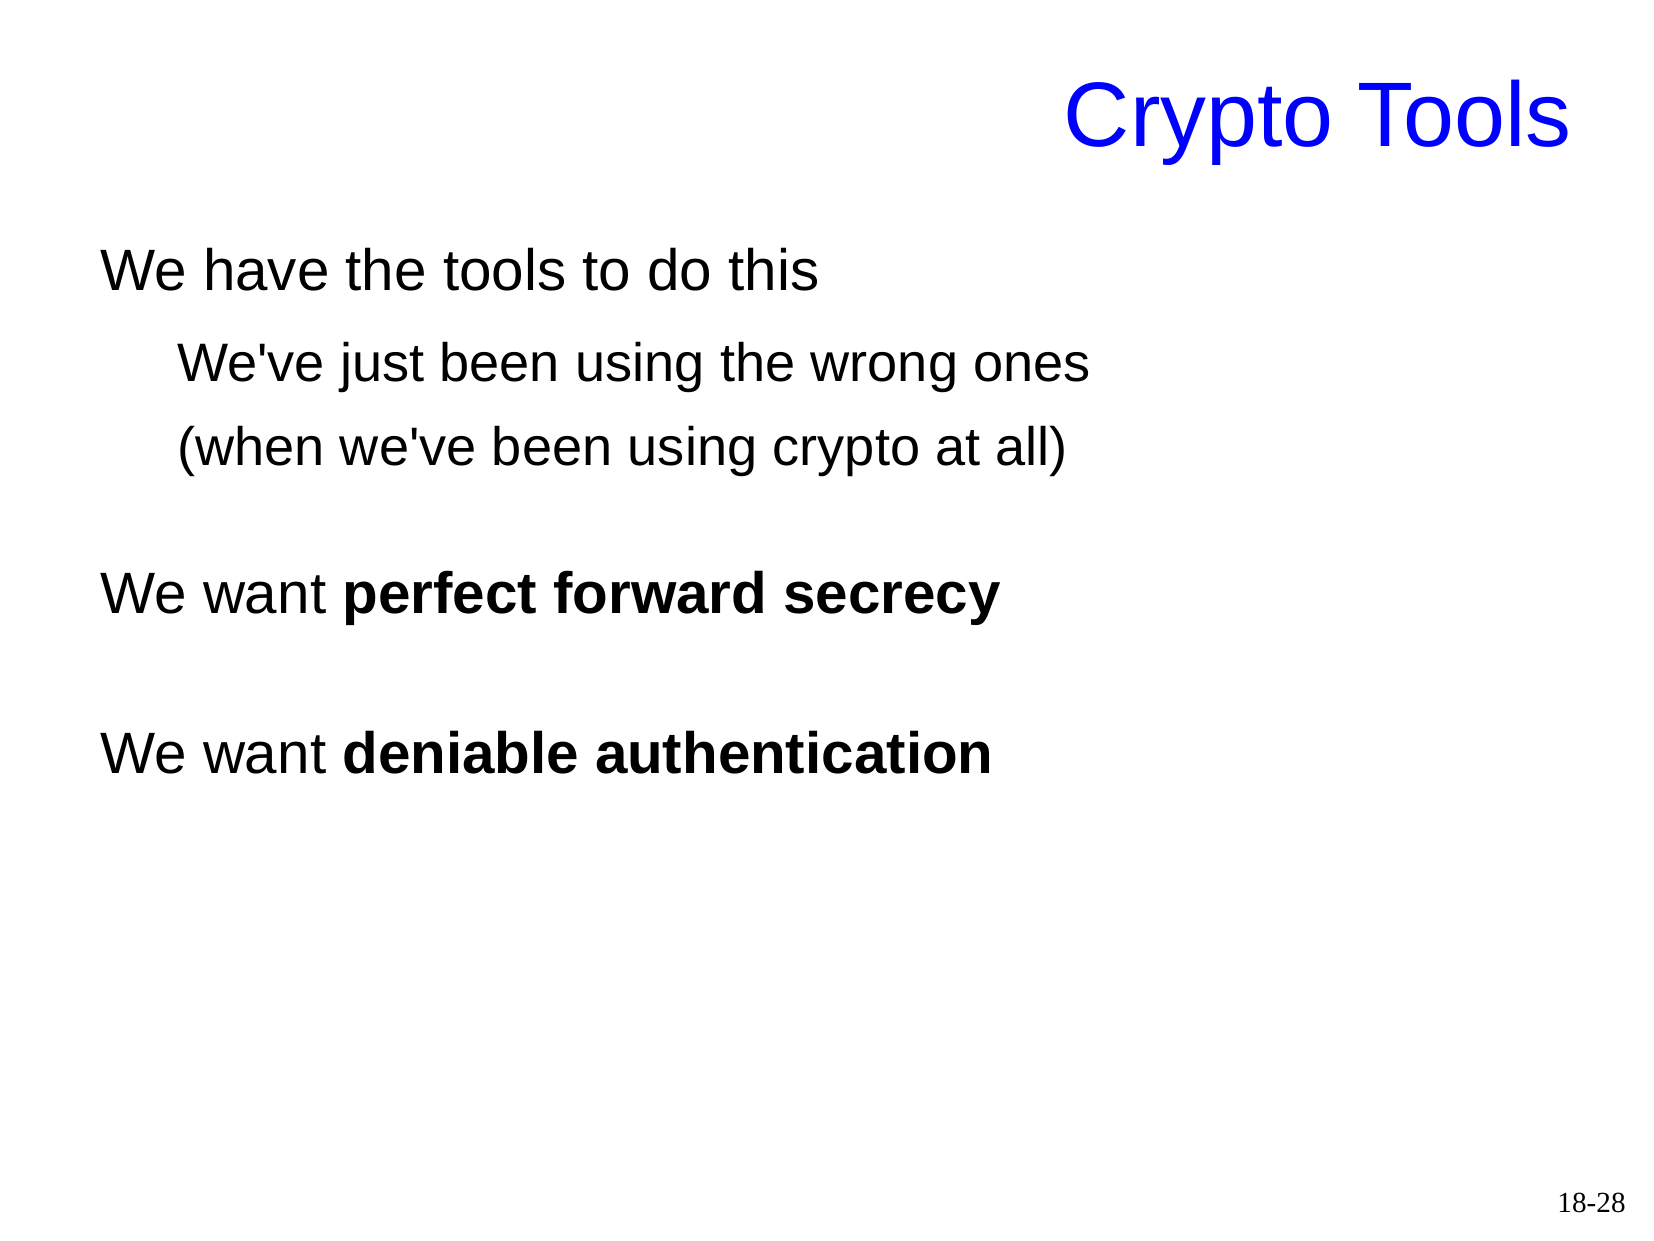

# Crypto Tools
We have the tools to do this
We've just been using the wrong ones
(when we've been using crypto at all)
We want perfect forward secrecy
We want deniable authentication